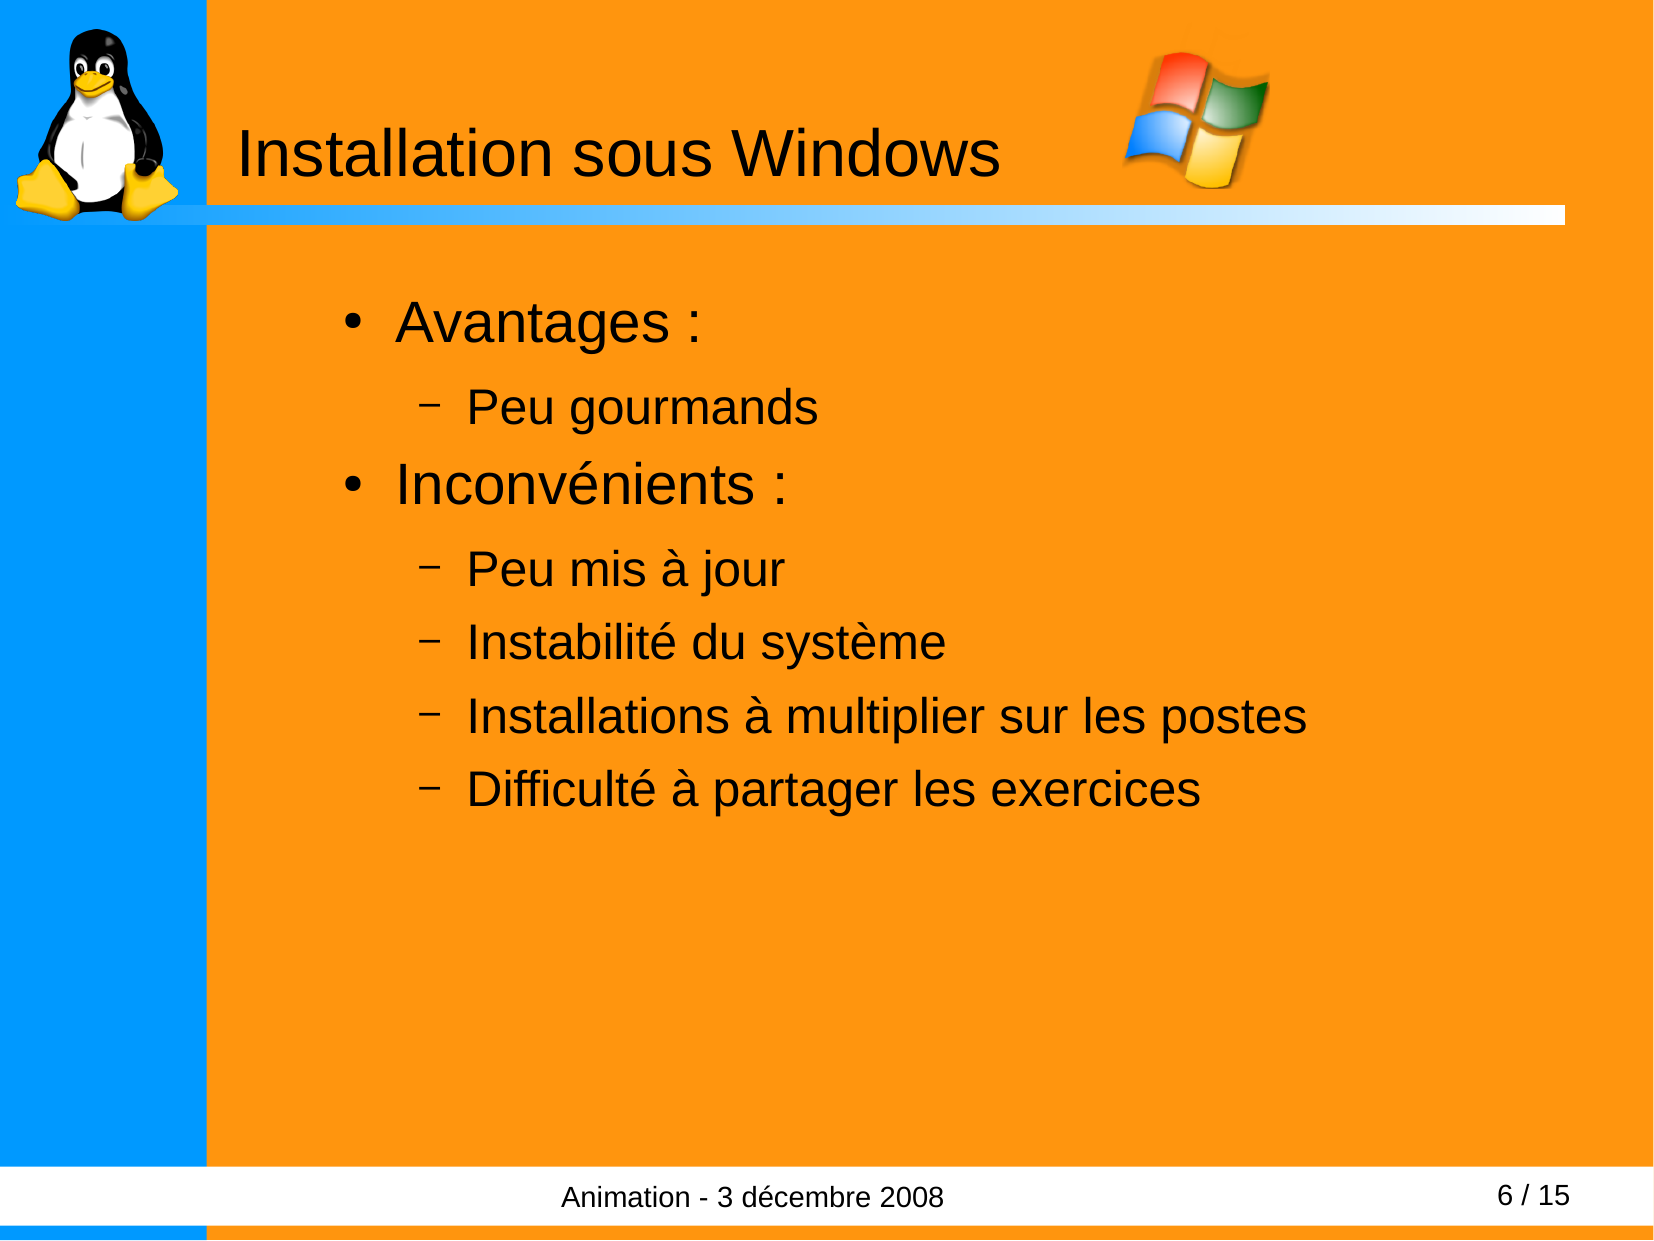

# Installation sous Windows
Avantages :
Peu gourmands
Inconvénients :
Peu mis à jour
Instabilité du système
Installations à multiplier sur les postes
Difficulté à partager les exercices
6
Animation - 3 décembre 2008